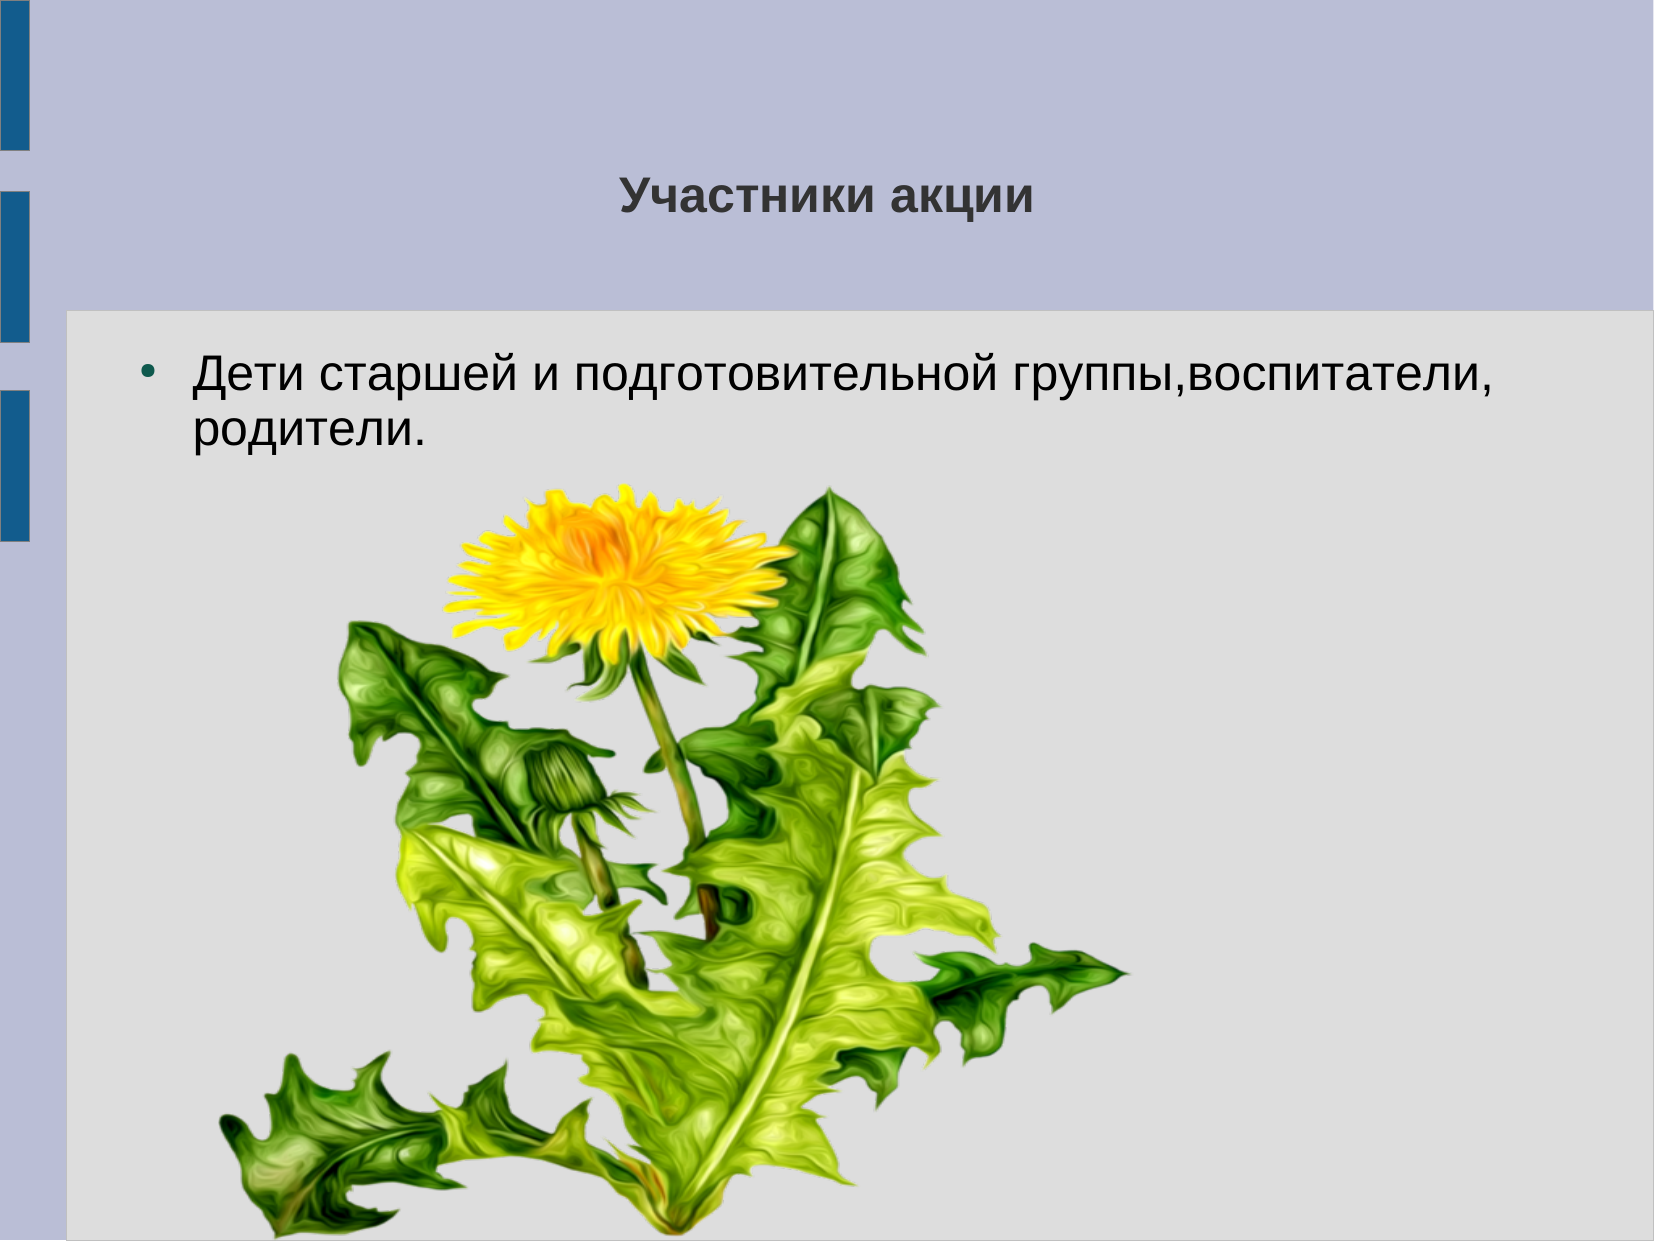

# Участники акции
Дети старшей и подготовительной группы,воспитатели, родители.